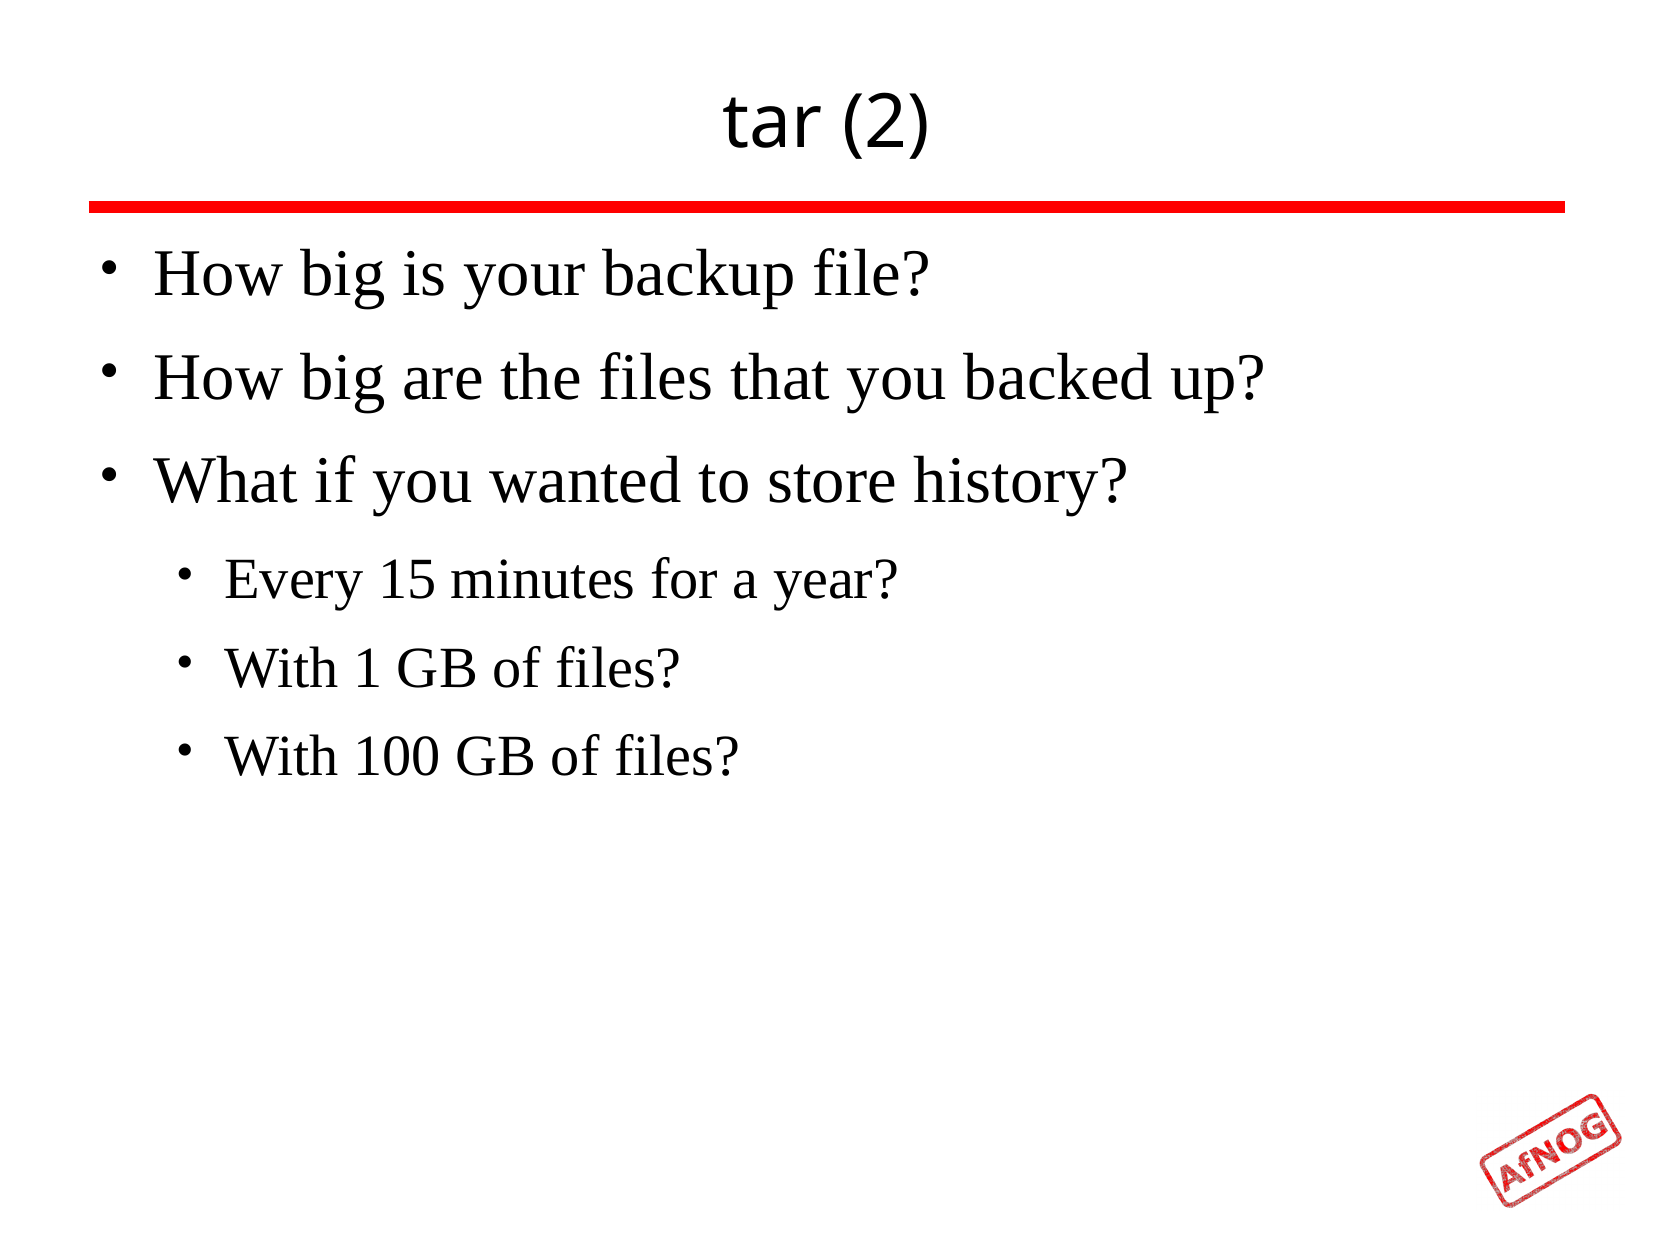

# tar (2)
How big is your backup file?
How big are the files that you backed up?
What if you wanted to store history?
Every 15 minutes for a year?
With 1 GB of files?
With 100 GB of files?